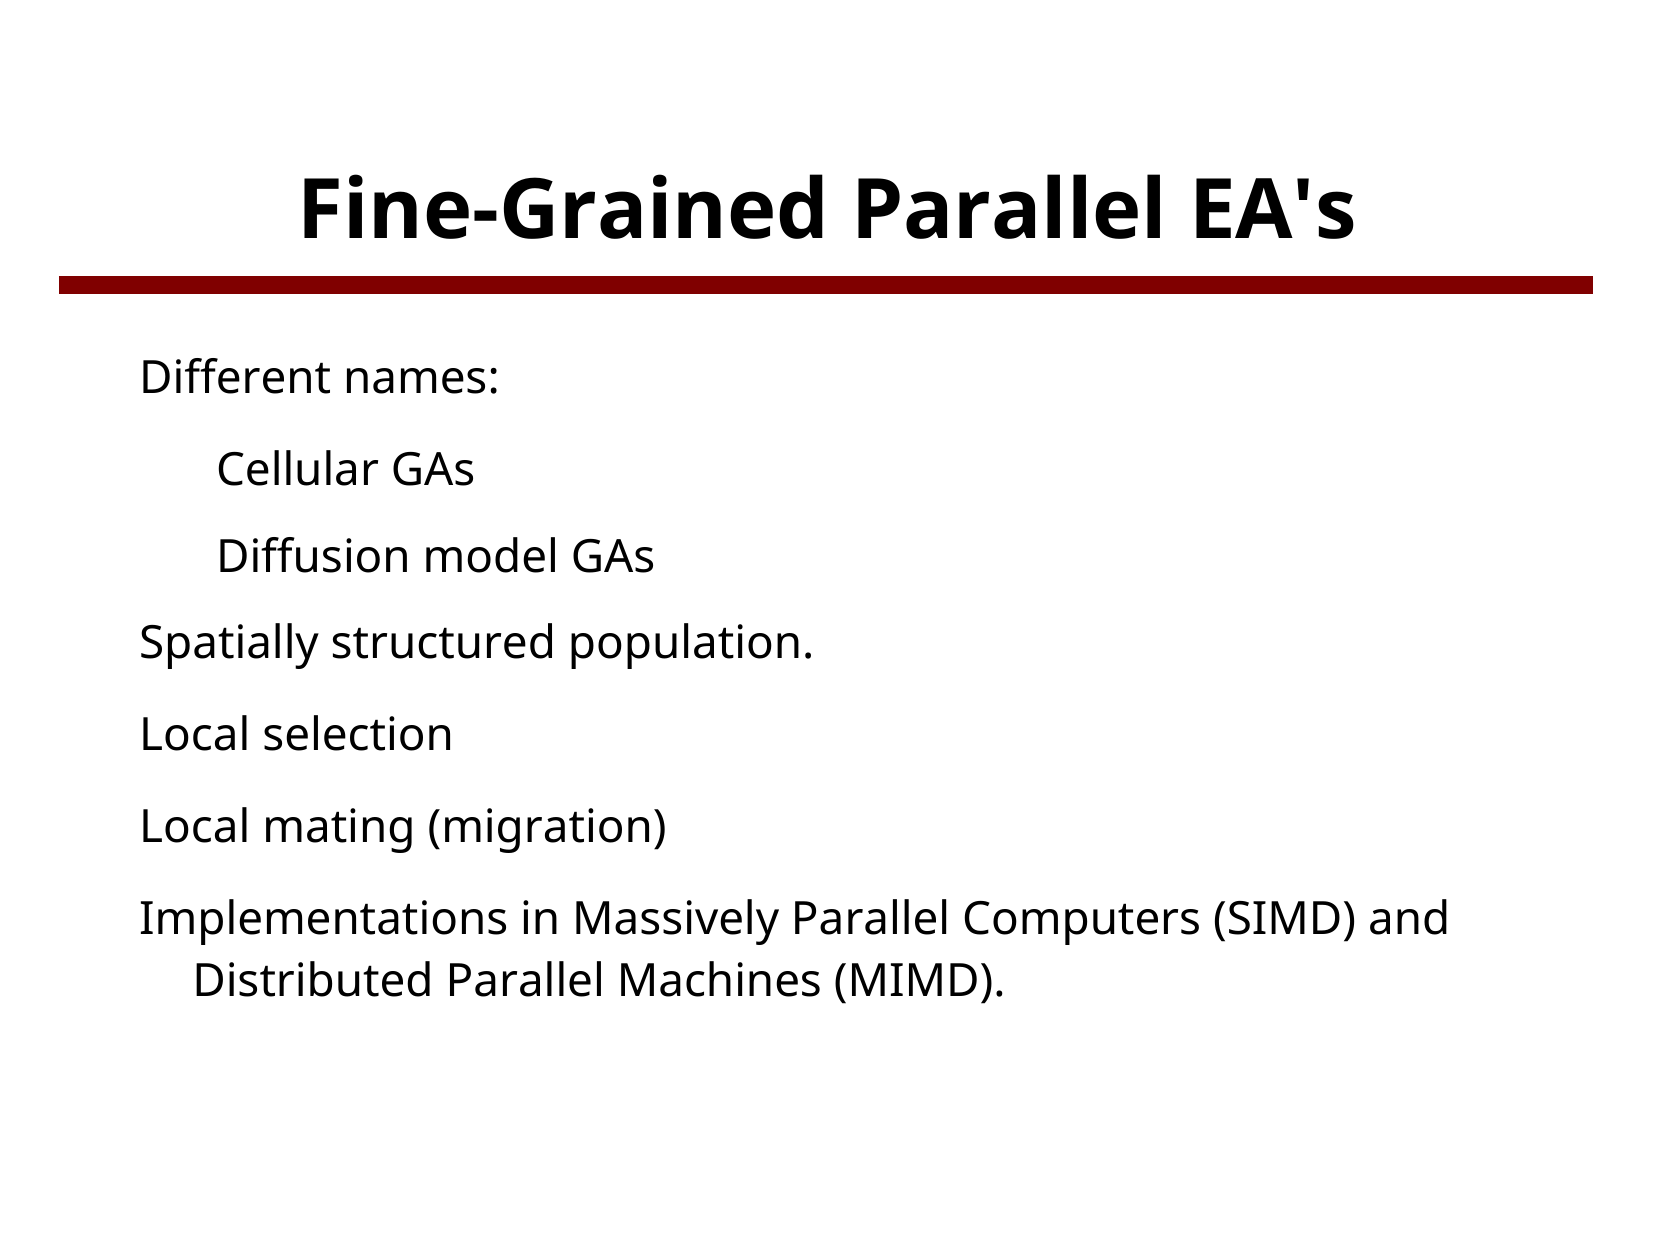

# Fine-Grained Parallel EA's
Different names:
Cellular GAs
Diffusion model GAs
Spatially structured population.
Local selection
Local mating (migration)
Implementations in Massively Parallel Computers (SIMD) and Distributed Parallel Machines (MIMD).